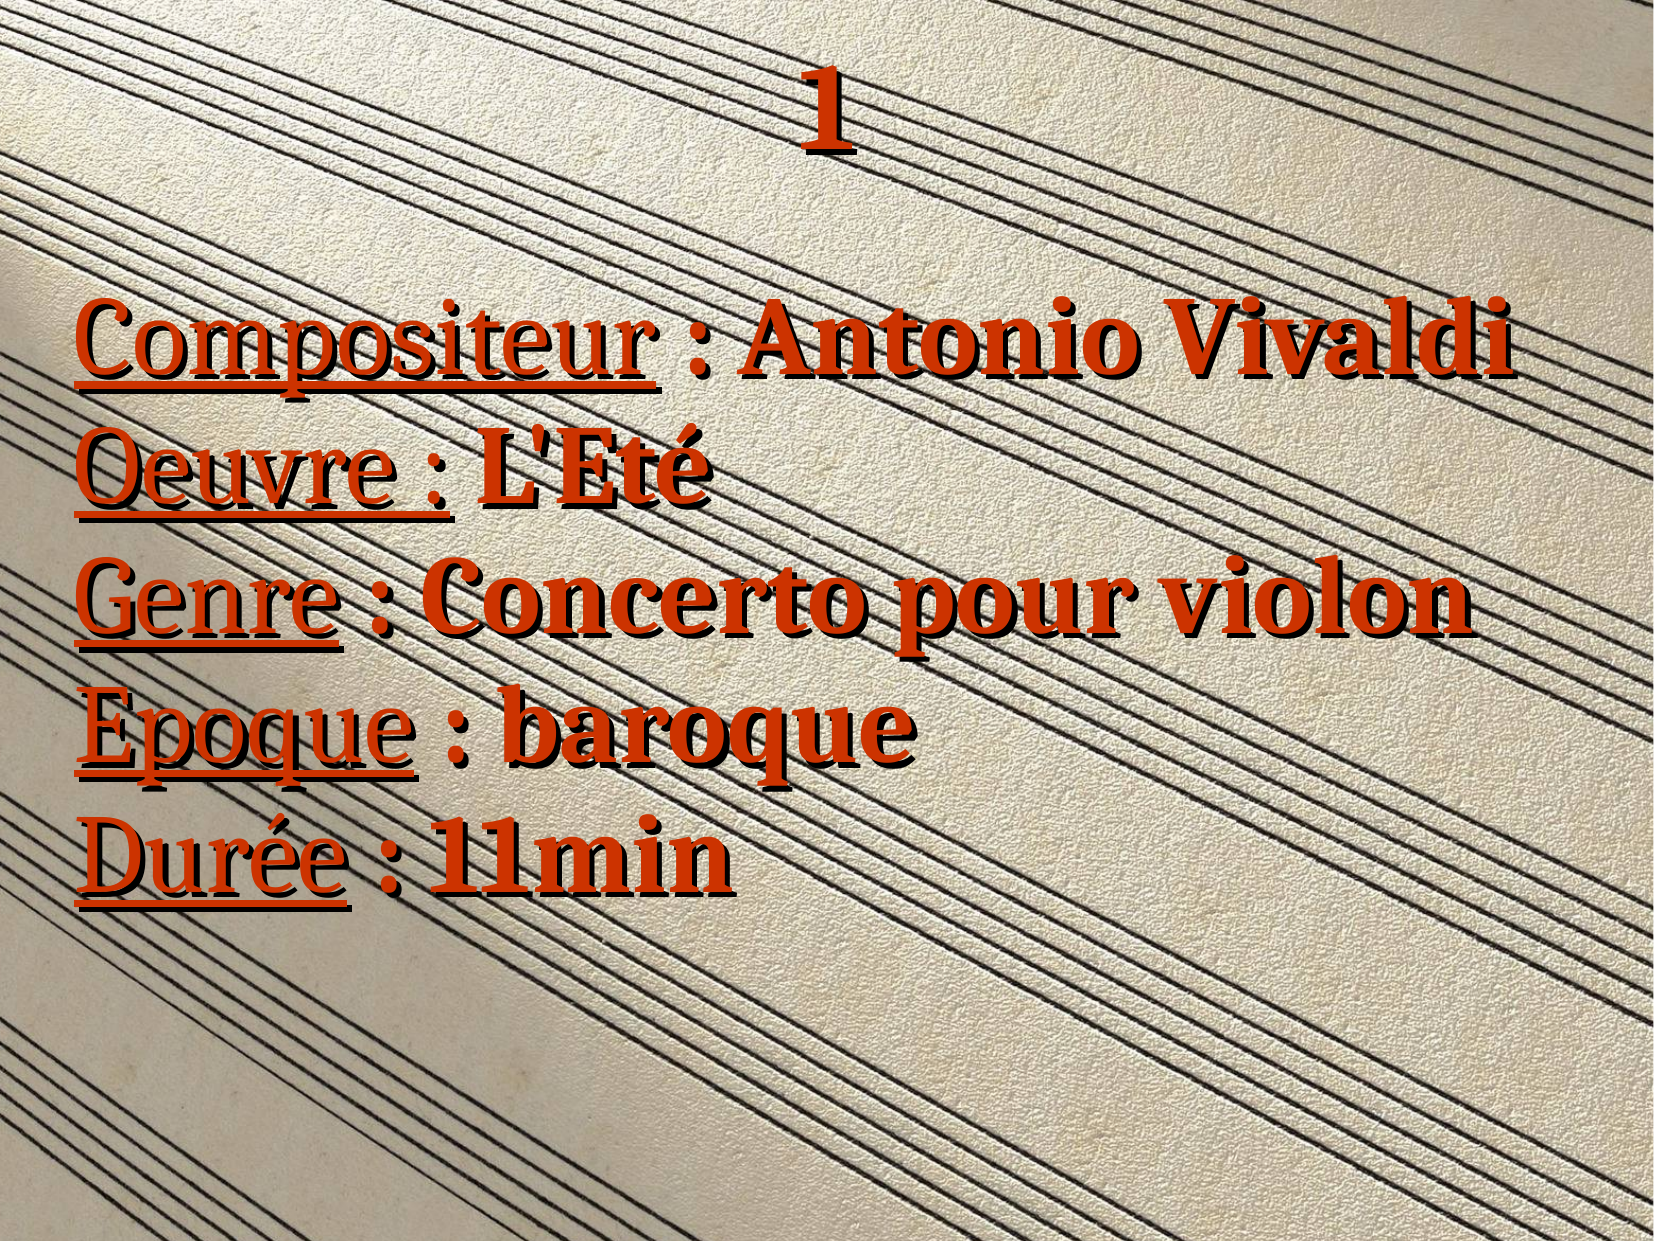

1
Compositeur : Antonio Vivaldi
Oeuvre : L'Eté
Genre : Concerto pour violon
Epoque : baroque
Durée : 11min